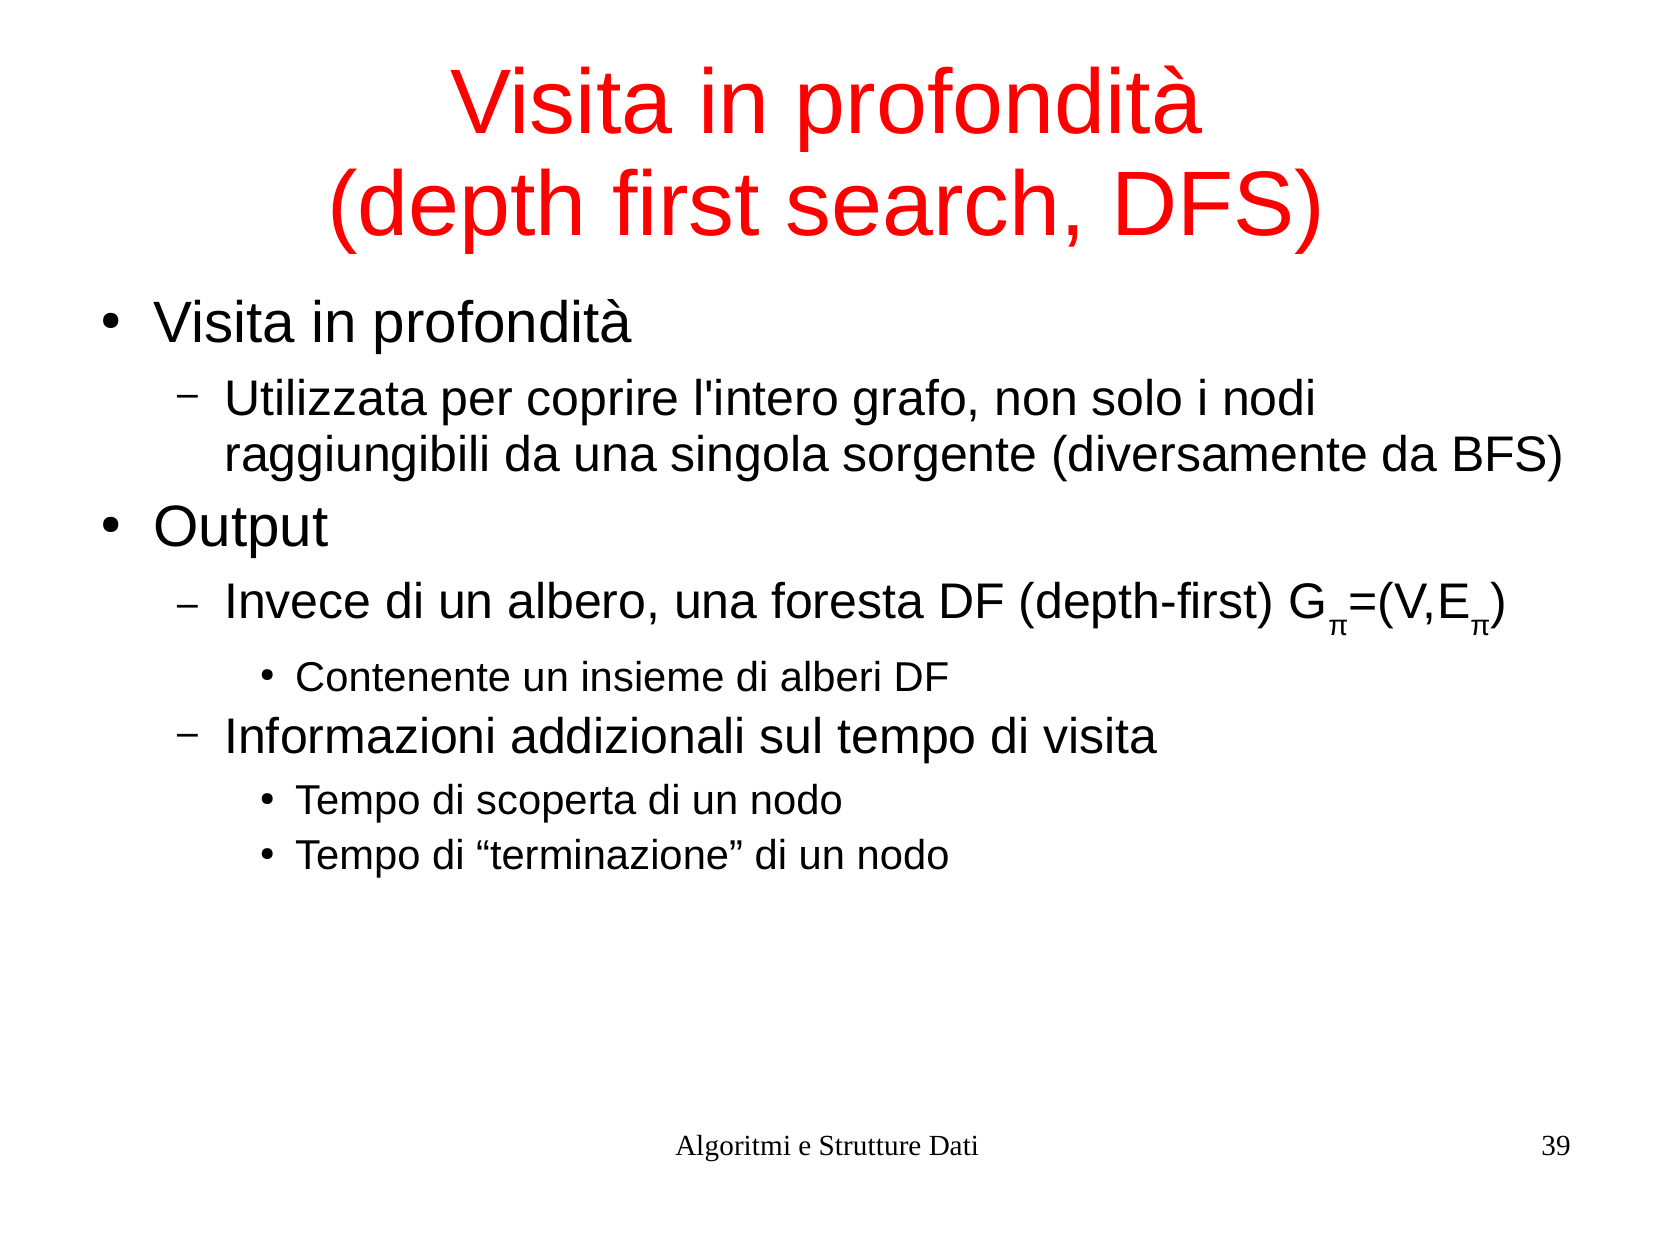

# Visita in profondità (depth first search, DFS)
Visita in profondità
Utilizzata per coprire l'intero grafo, non solo i nodi raggiungibili da una singola sorgente (diversamente da BFS)
Output
Invece di un albero, una foresta DF (depth-first) Gπ=(V,Eπ)
Contenente un insieme di alberi DF
Informazioni addizionali sul tempo di visita
Tempo di scoperta di un nodo
Tempo di “terminazione” di un nodo
Algoritmi e Strutture Dati
39